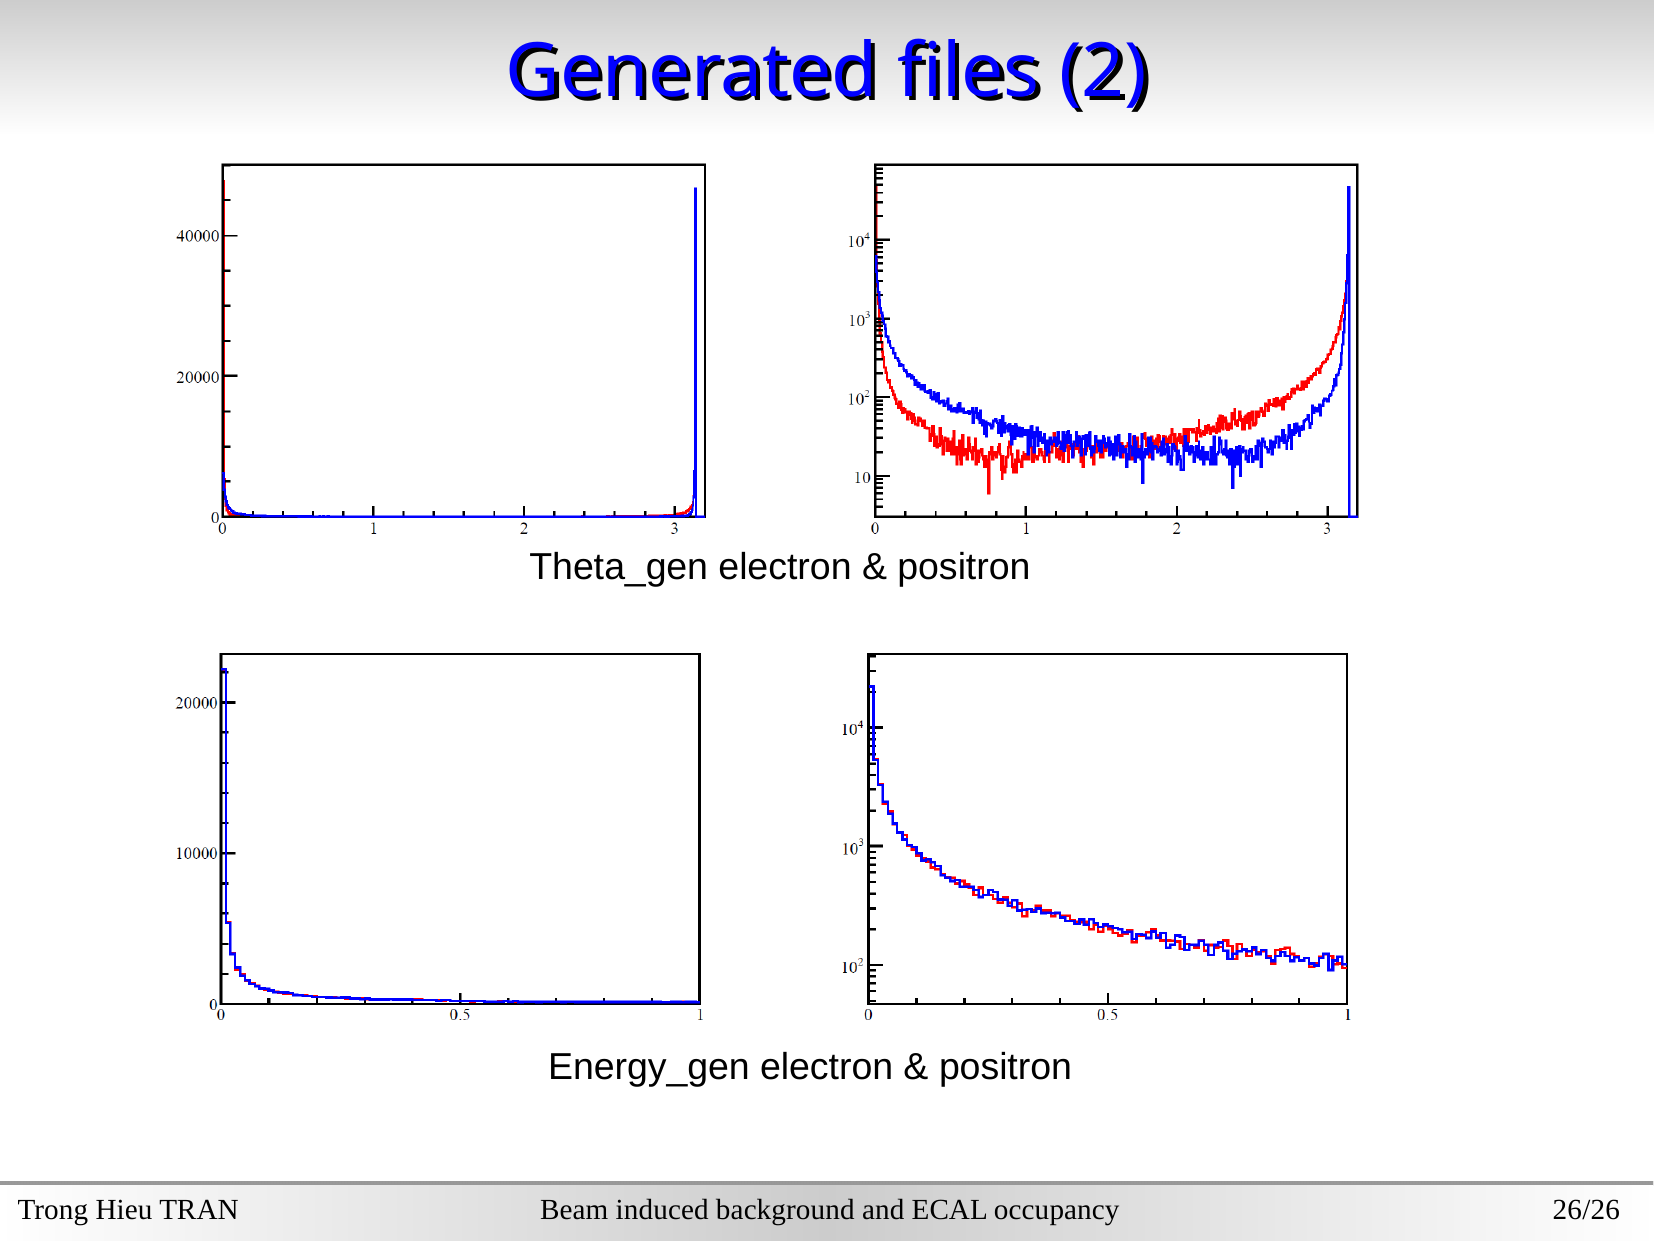

# Generated files (2)
Generated files (2)
Theta_gen electron & positron
Energy_gen electron & positron